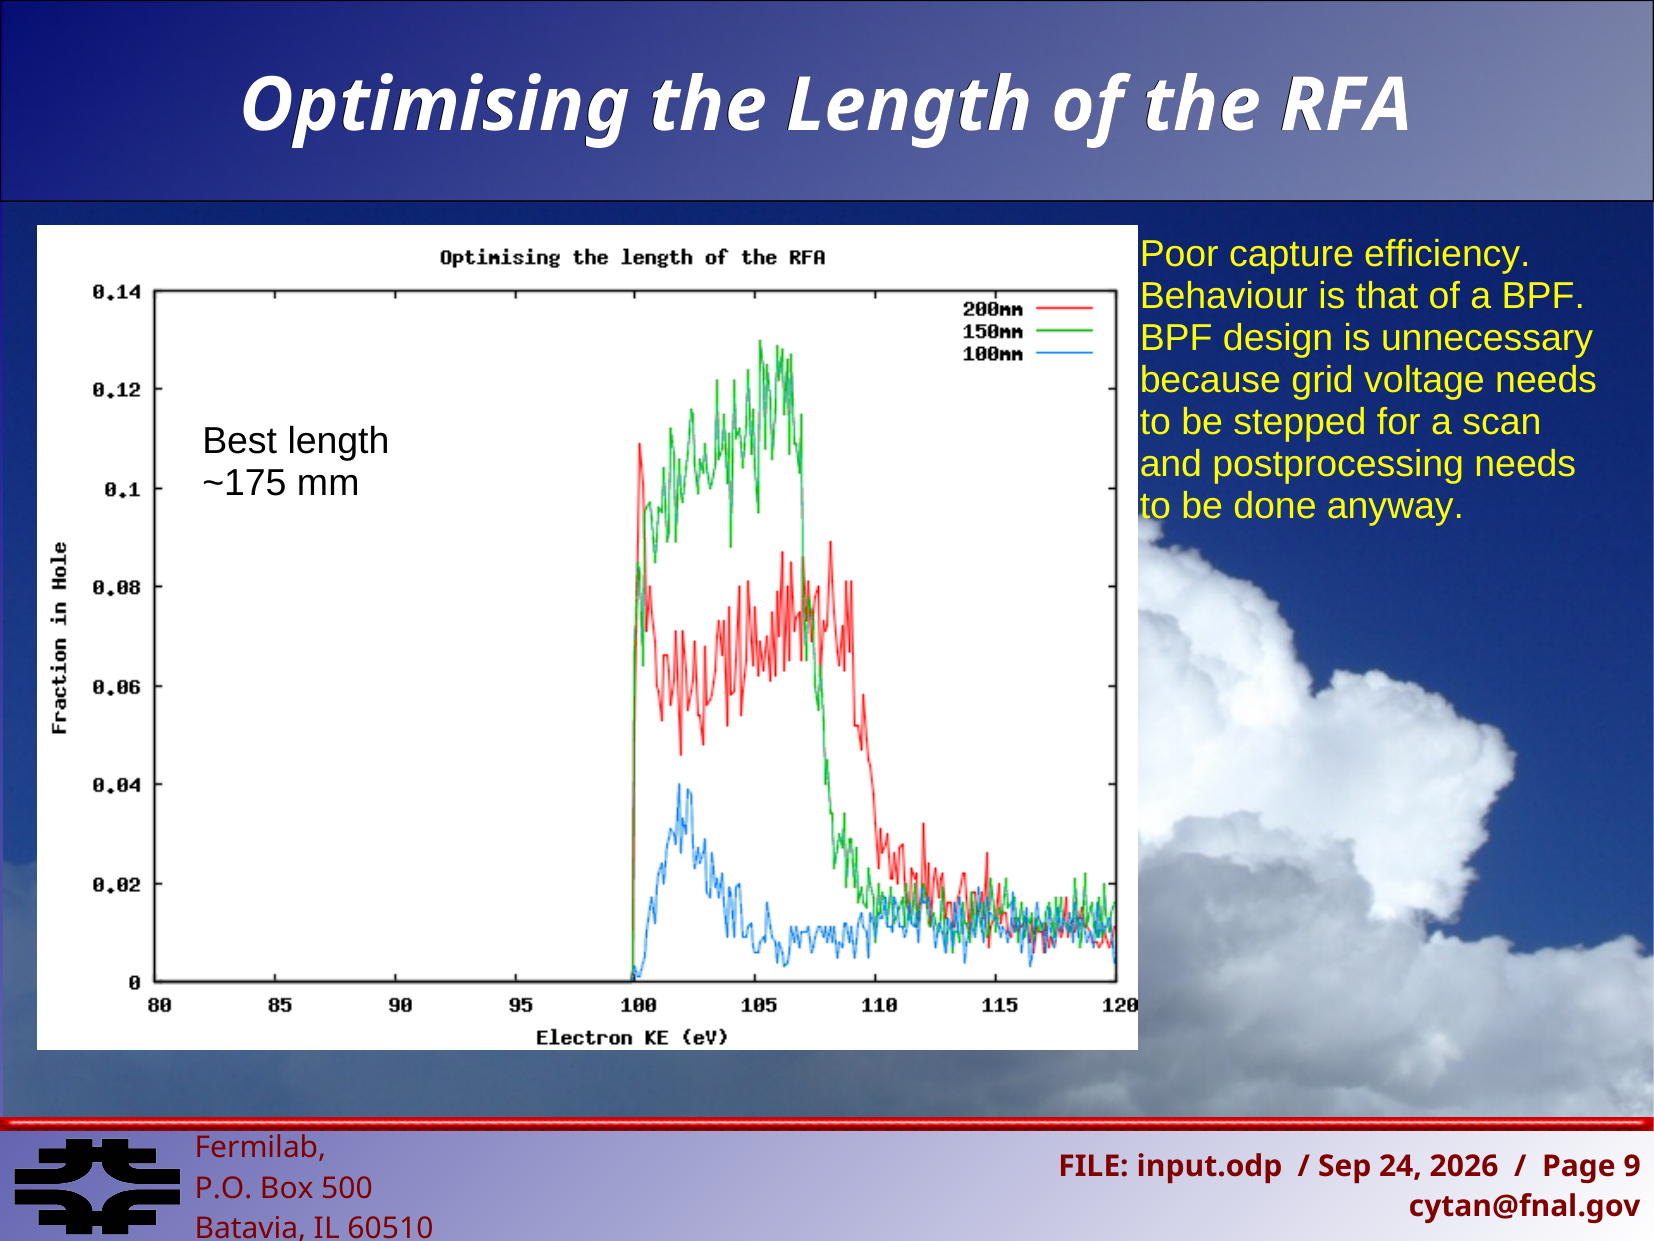

# Optimising the Length of the RFA
Poor capture efficiency.
Behaviour is that of a BPF.
BPF design is unnecessary because grid voltage needs to be stepped for a scan and postprocessing needs to be done anyway.
Best length ~175 mm